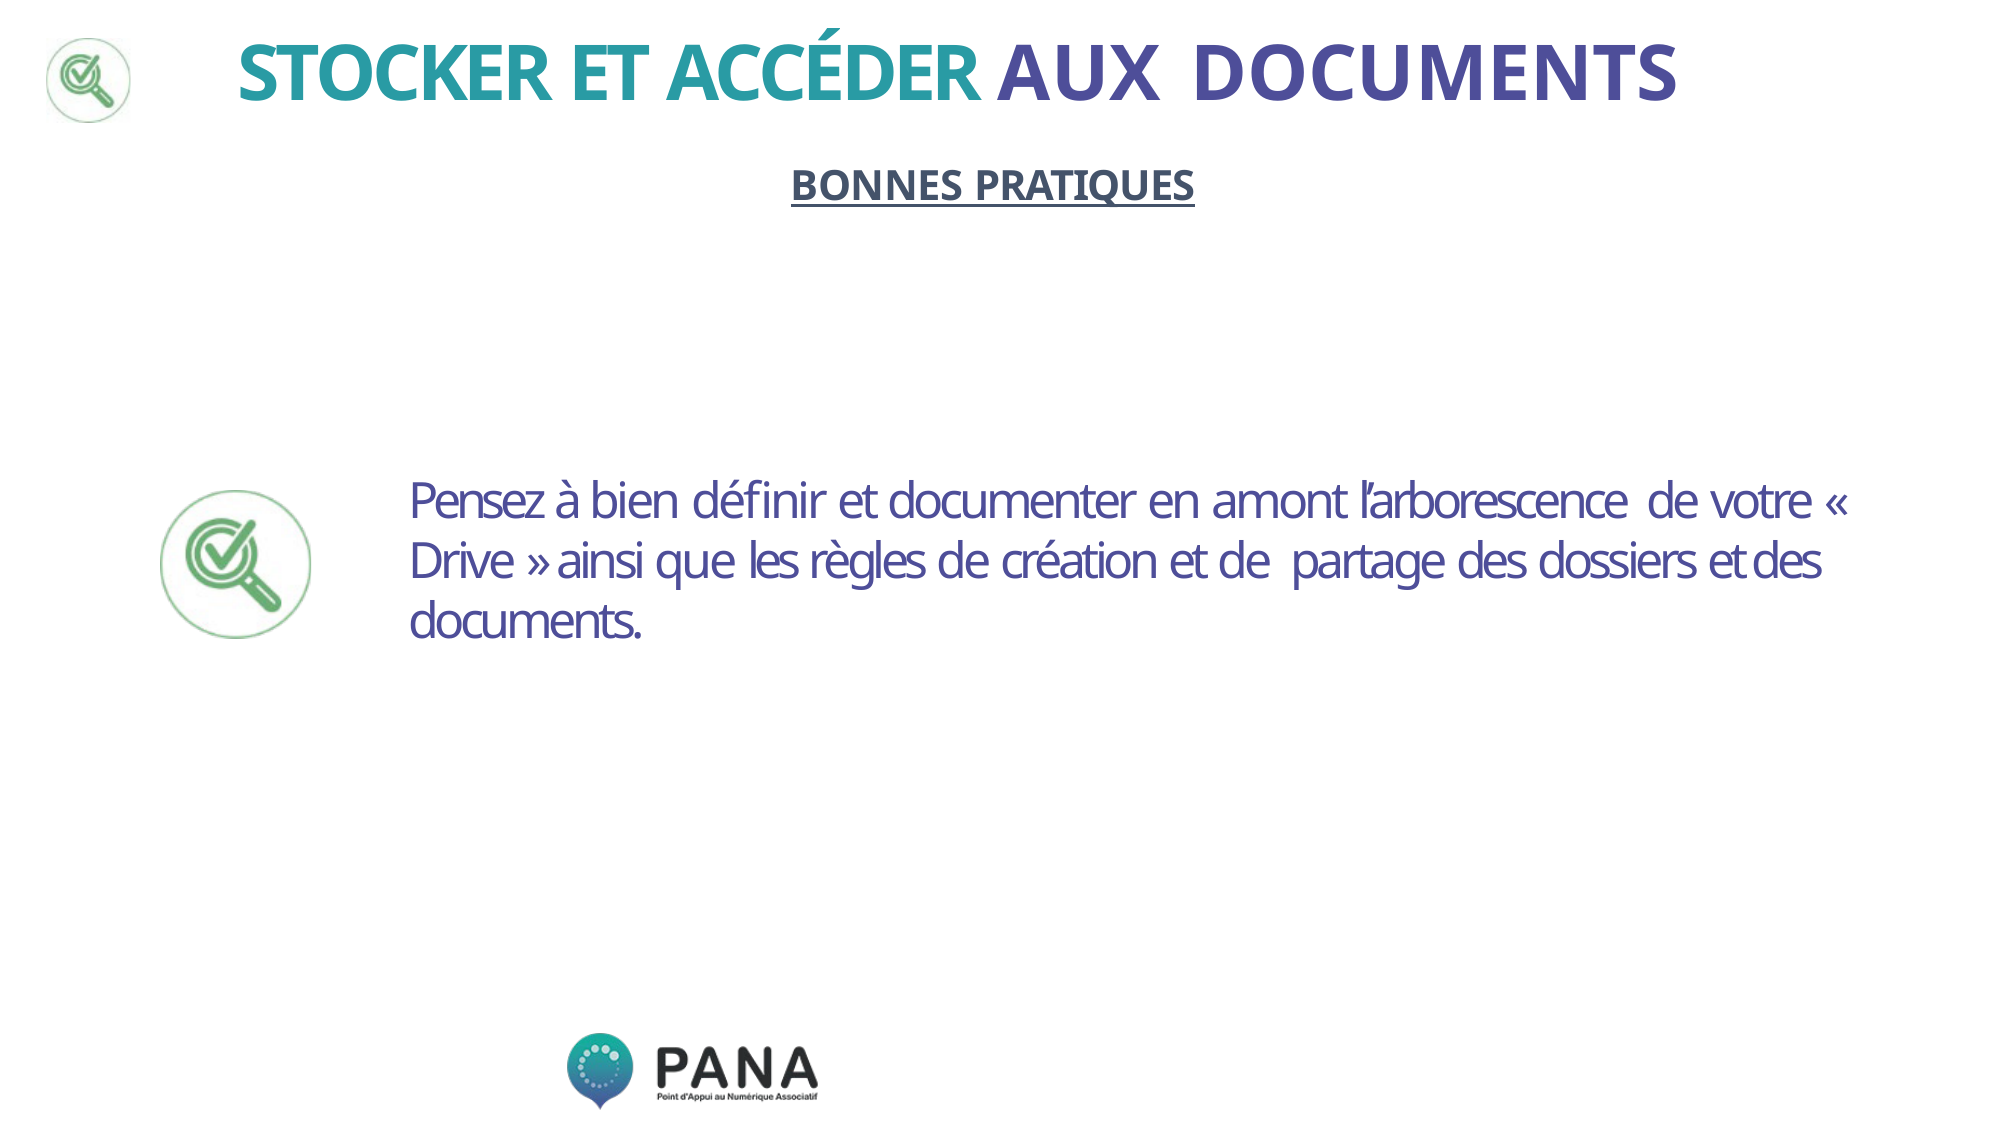

# STOCKER ET ACCÉDER AUX DOCUMENTS
BONNES PRATIQUES
Pensez à bien définir et documenter en amont l’arborescence de votre « Drive » ainsi que les règles de création et de partage des dossiers et des documents.